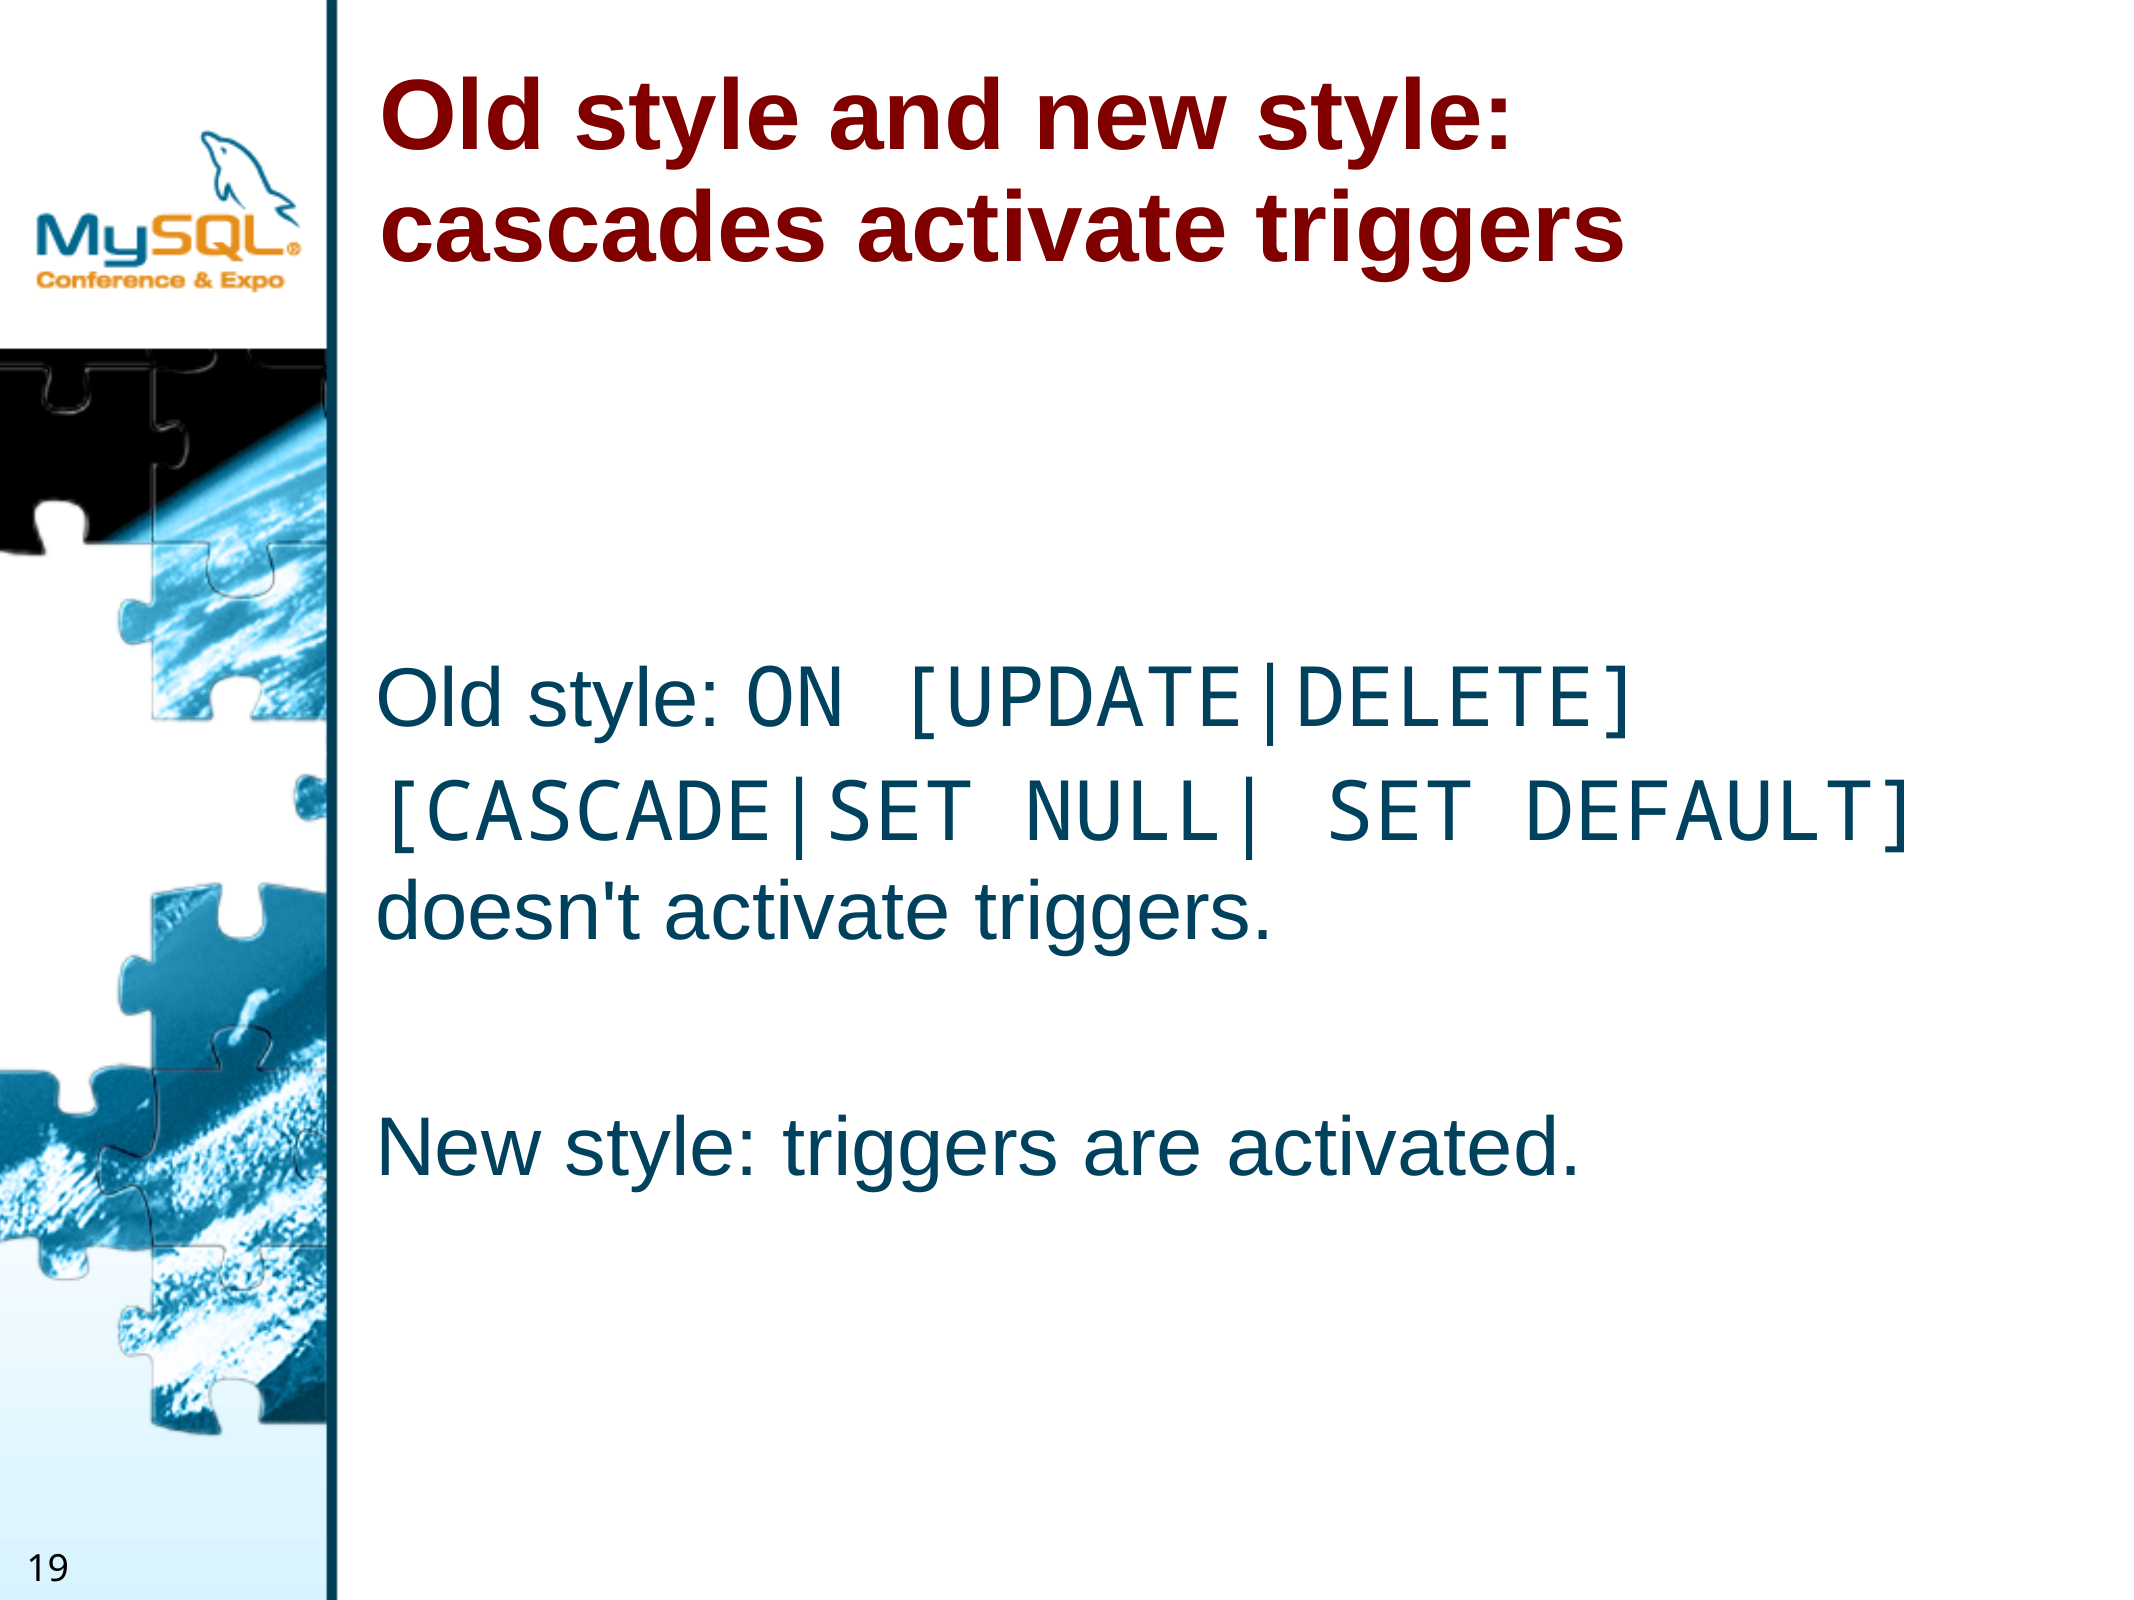

# Old style and new style: cascades activate triggers
Old style: ON [UPDATE|DELETE] [CASCADE|SET NULL| SET DEFAULT] doesn't activate triggers.
New style: triggers are activated.